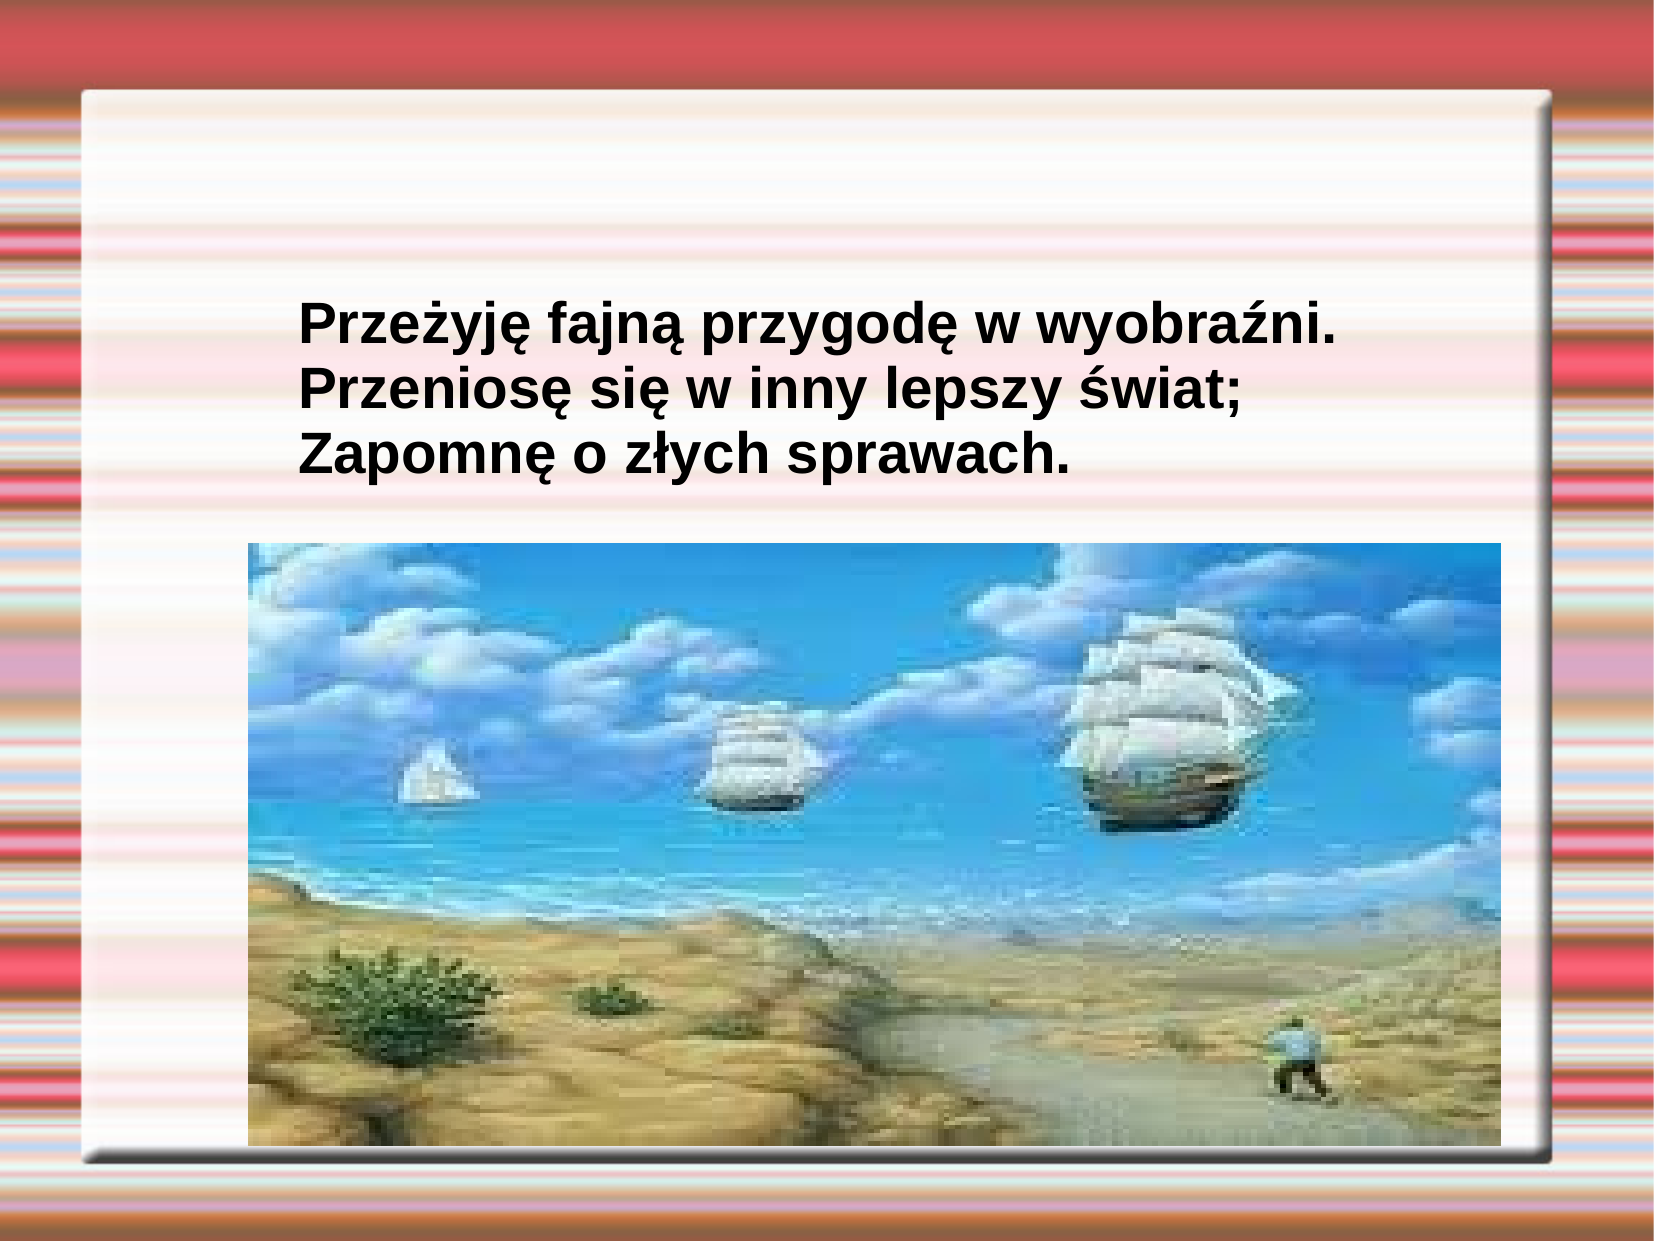

Przeżyję fajną przygodę w wyobraźni.
Przeniosę się w inny lepszy świat;
Zapomnę o złych sprawach.